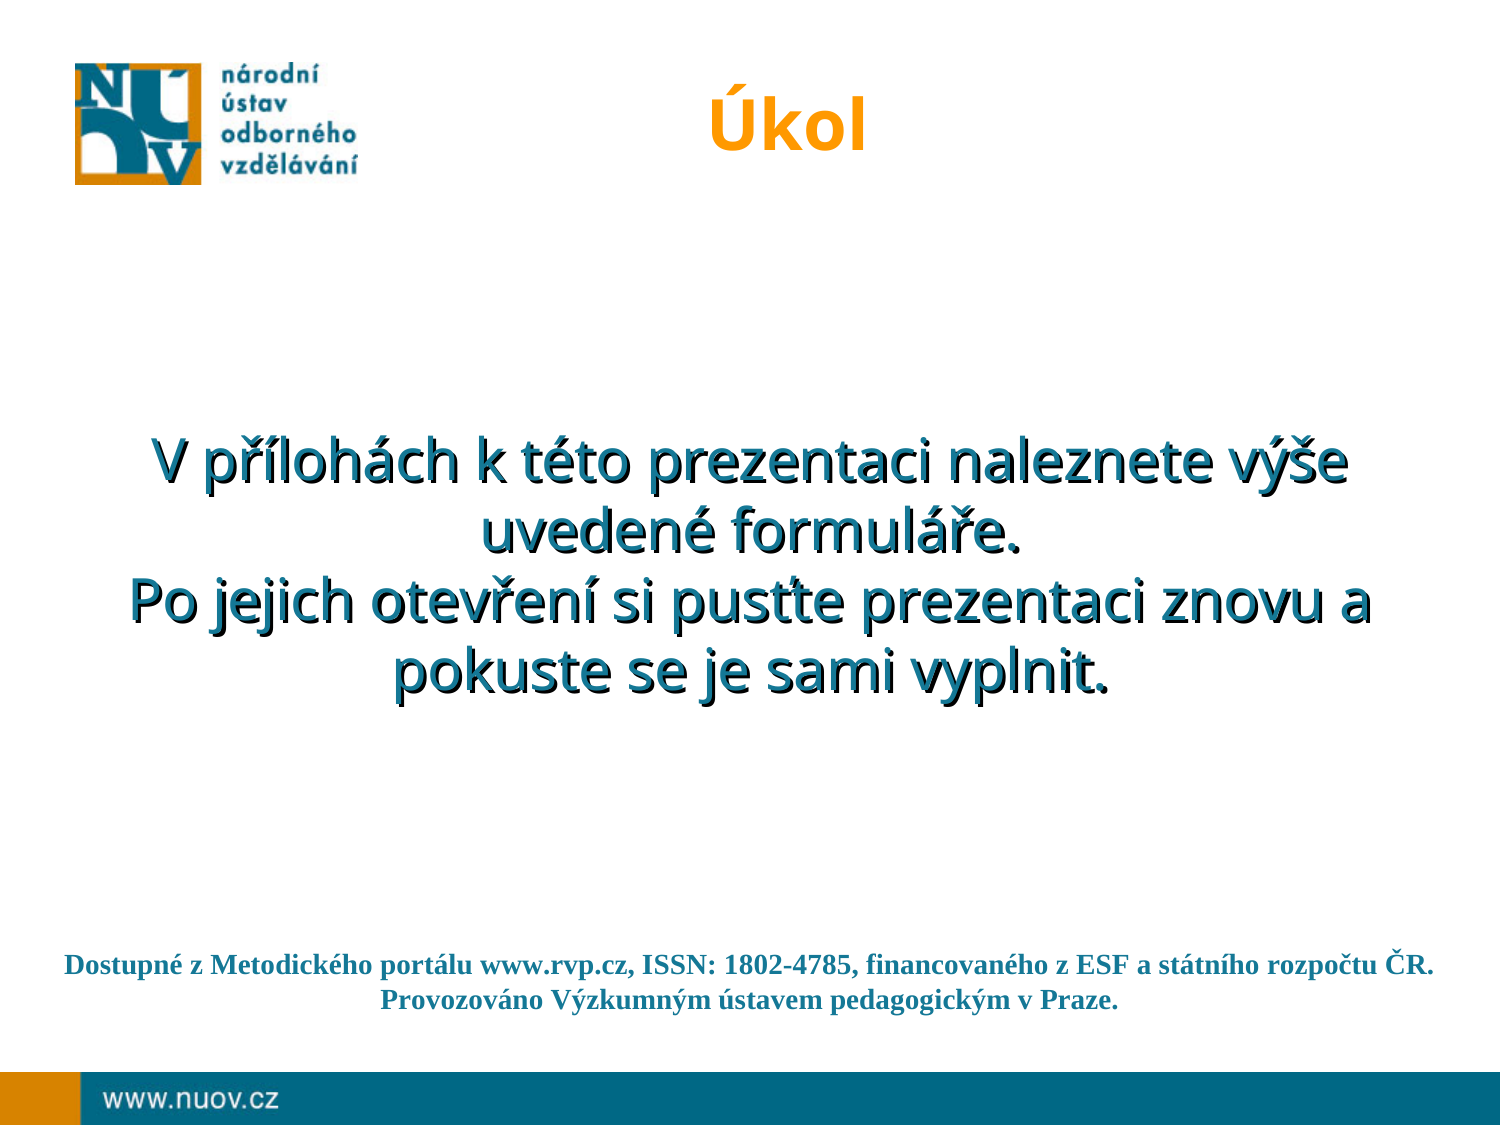

# Úkol
V přílohách k této prezentaci naleznete výše uvedené formuláře.
Po jejich otevření si pusťte prezentaci znovu a pokuste se je sami vyplnit.
Dostupné z Metodického portálu www.rvp.cz, ISSN: 1802-4785, financovaného z ESF a státního rozpočtu ČR. Provozováno Výzkumným ústavem pedagogickým v Praze.